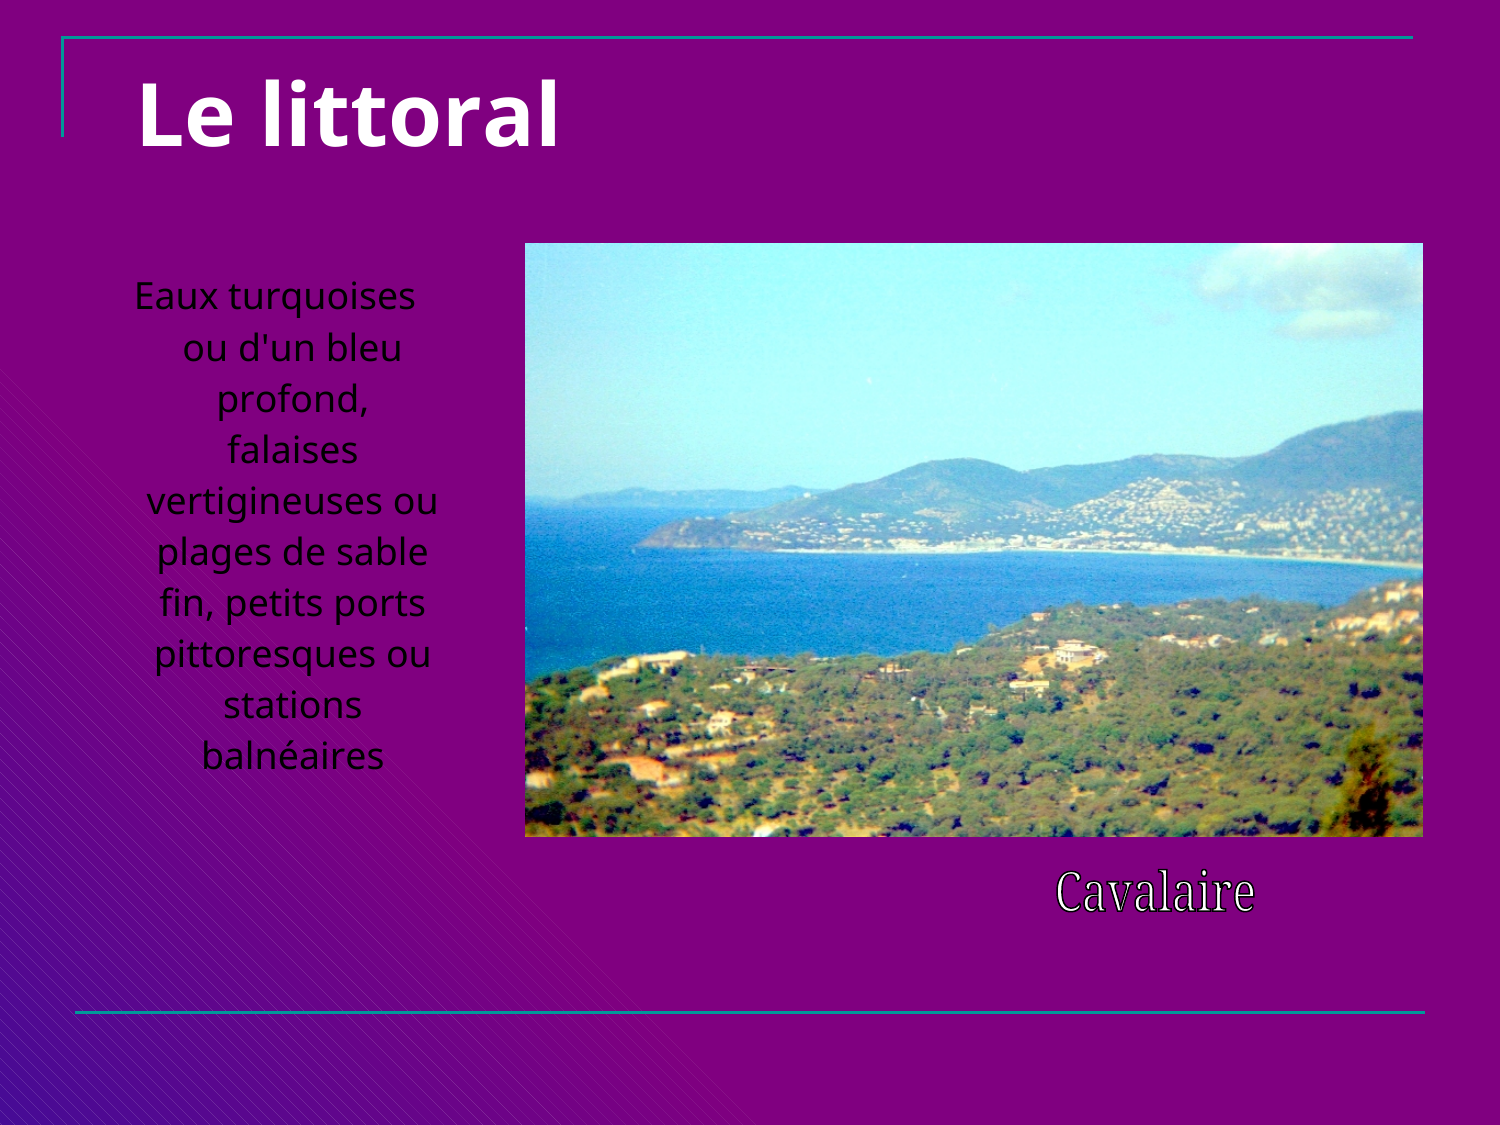

# Le littoral
  Eaux turquoises ou d'un bleu profond, falaises vertigineuses ou plages de sable fin, petits ports pittoresques ou stations balnéaires
Cavalaire